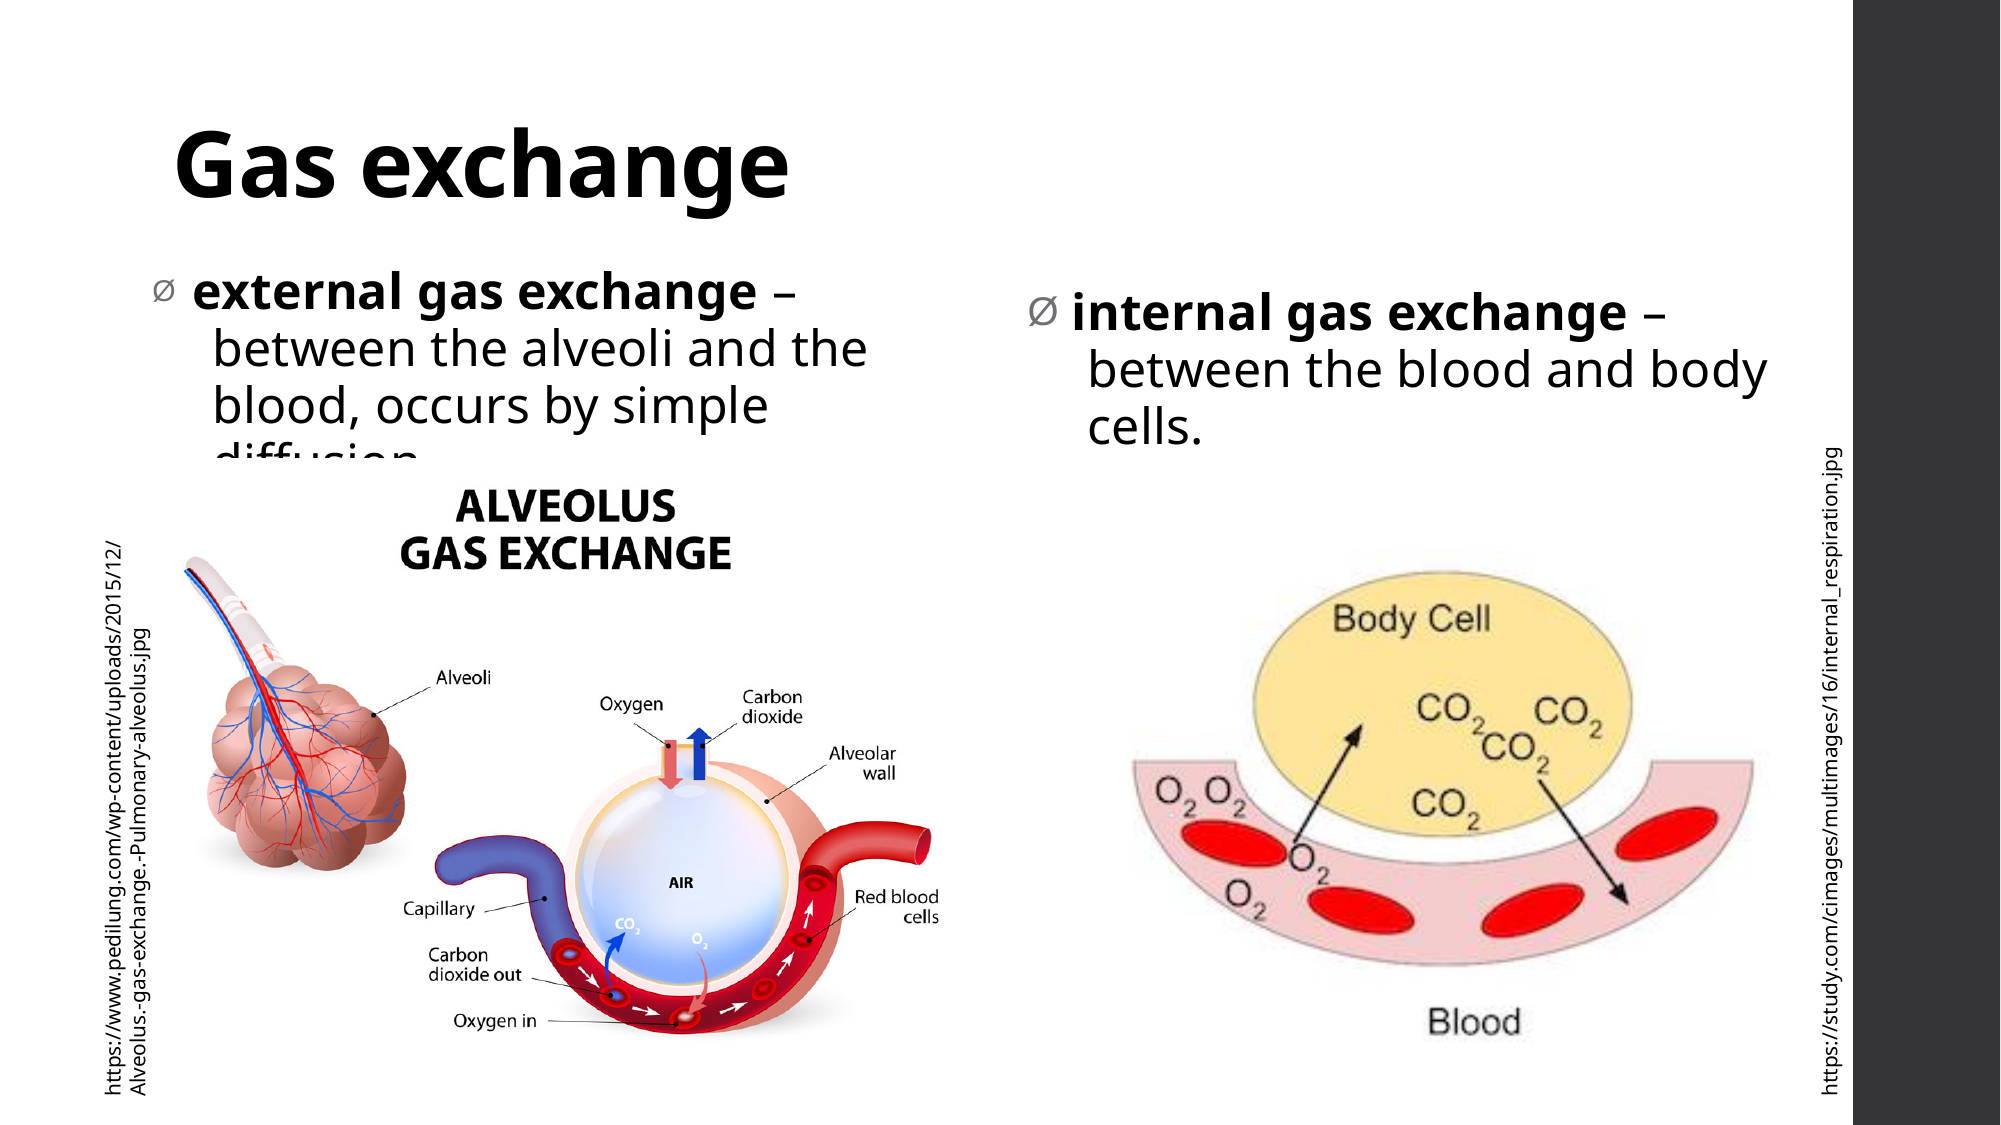

# Gas exchange
 external gas exchange – between the alveoli and the blood, occurs by simple diffusion.
 internal gas exchange – between the blood and body cells.
https://study.com/cimages/multimages/16/internal_respiration.jpg
https://www.pedilung.com/wp-content/uploads/2015/12/Alveolus.-gas-exchange.-Pulmonary-alveolus.jpg